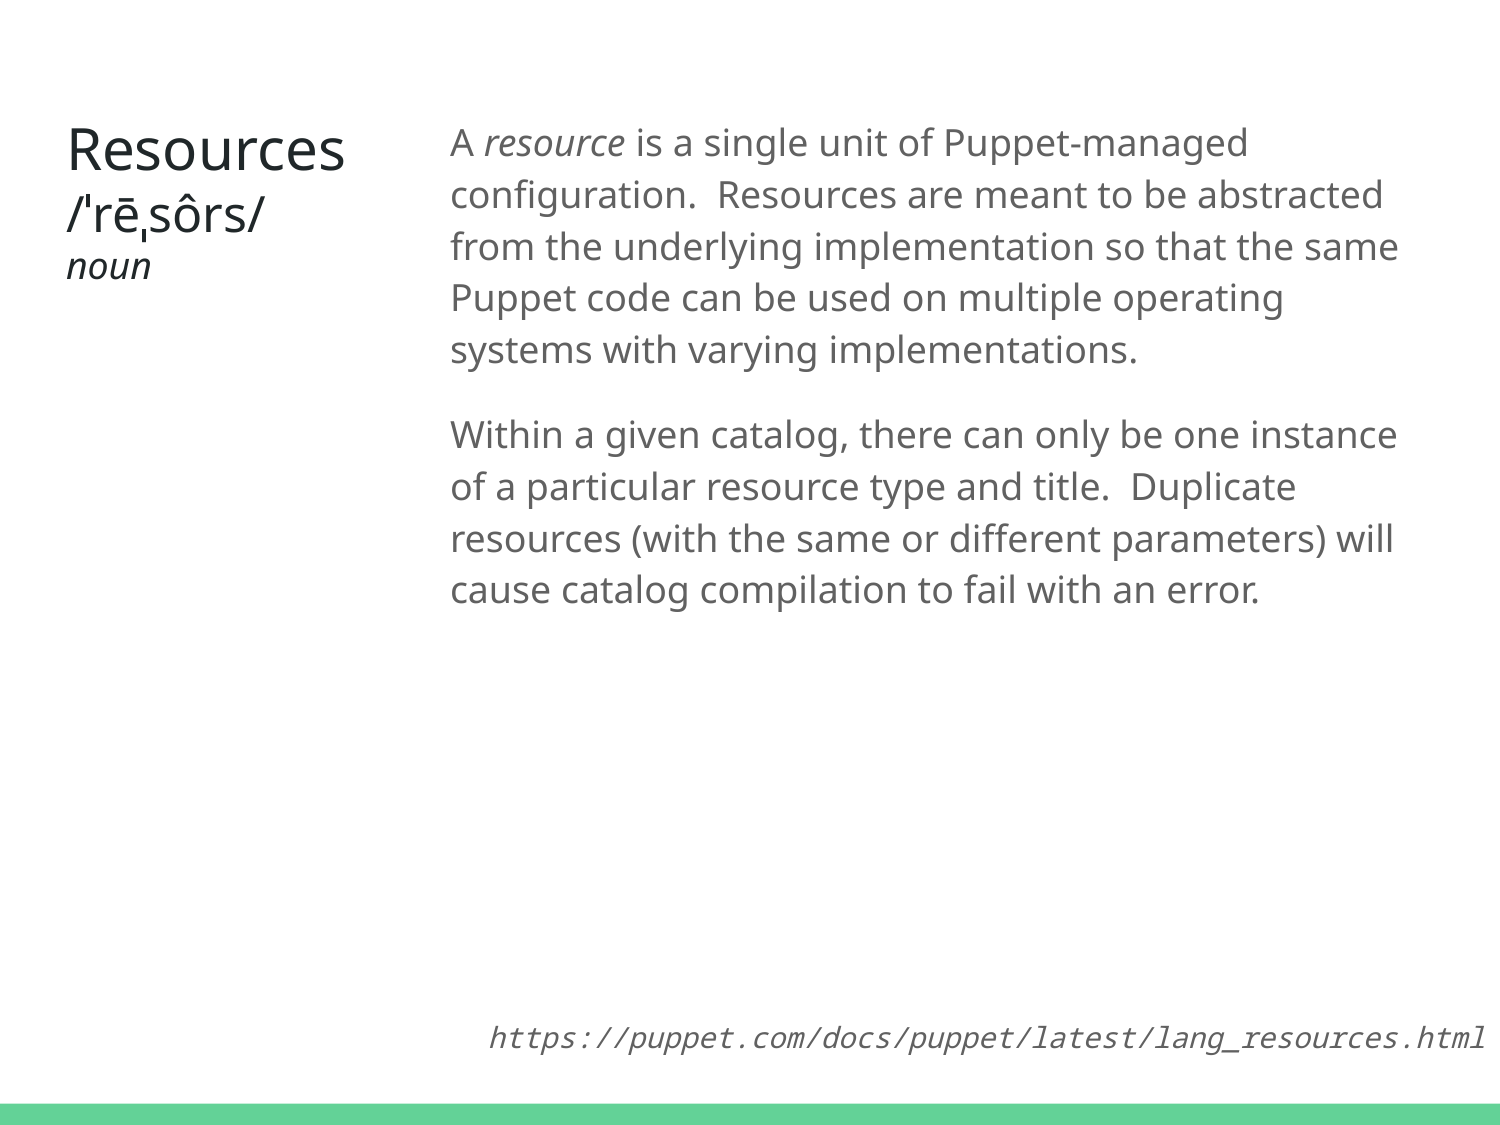

# Resources /ˈrēˌsôrs/ noun
A resource is a single unit of Puppet-managed configuration. Resources are meant to be abstracted from the underlying implementation so that the same Puppet code can be used on multiple operating systems with varying implementations.
Within a given catalog, there can only be one instance of a particular resource type and title. Duplicate resources (with the same or different parameters) will cause catalog compilation to fail with an error.
https://puppet.com/docs/puppet/latest/lang_resources.html